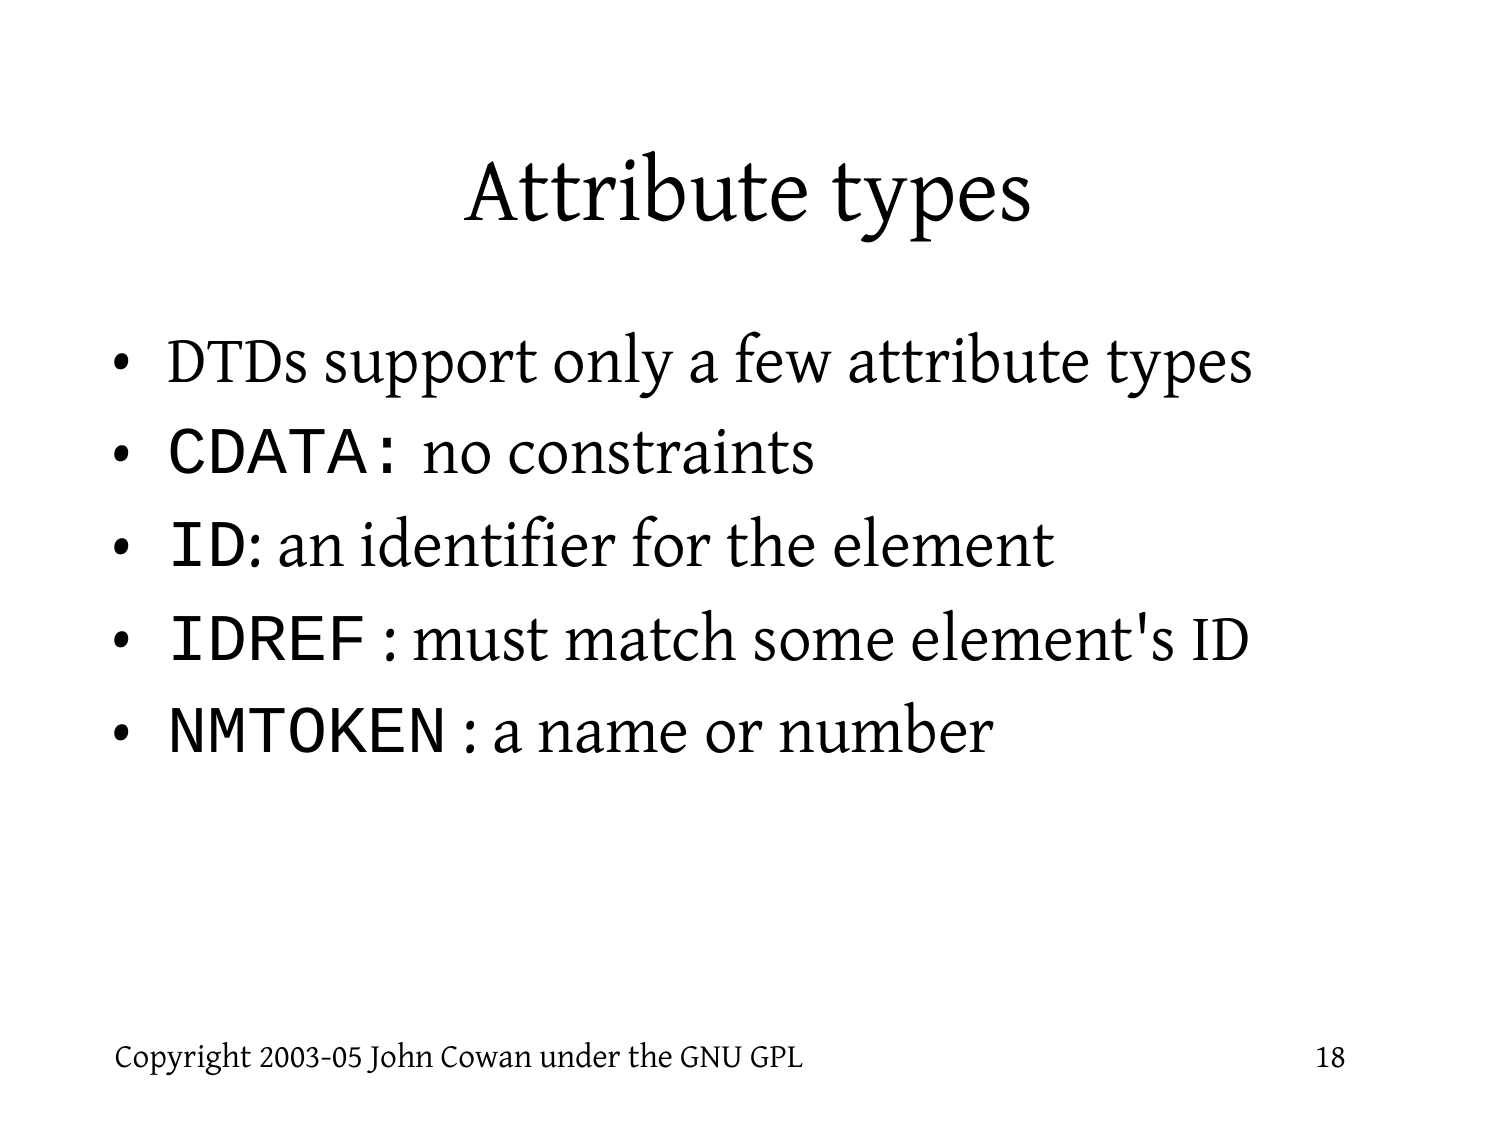

# Attribute types
DTDs support only a few attribute types
CDATA: no constraints
ID: an identifier for the element
IDREF : must match some element's ID
NMTOKEN : a name or number